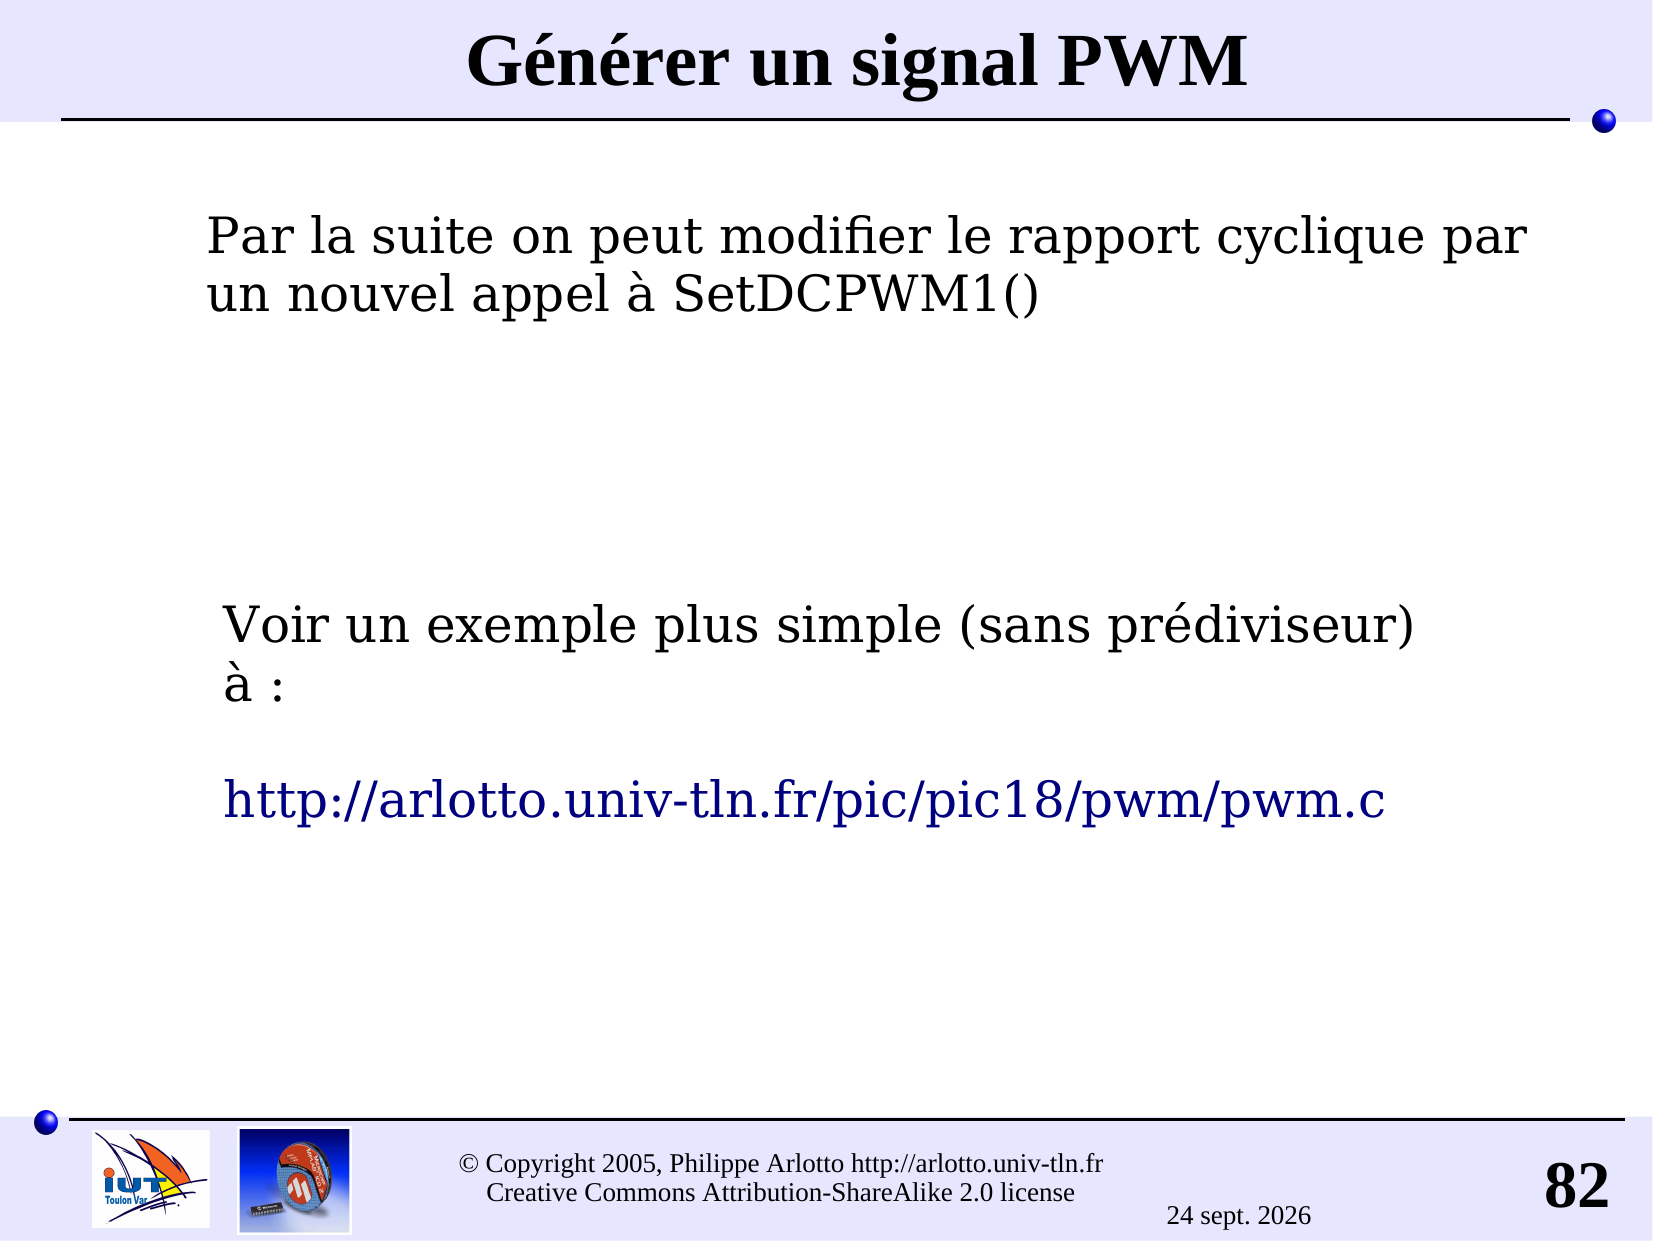

# Générer un signal PWM
Par la suite on peut modifier le rapport cyclique par
un nouvel appel à SetDCPWM1()
Voir un exemple plus simple (sans prédiviseur)
à :
http://arlotto.univ-tln.fr/pic/pic18/pwm/pwm.c